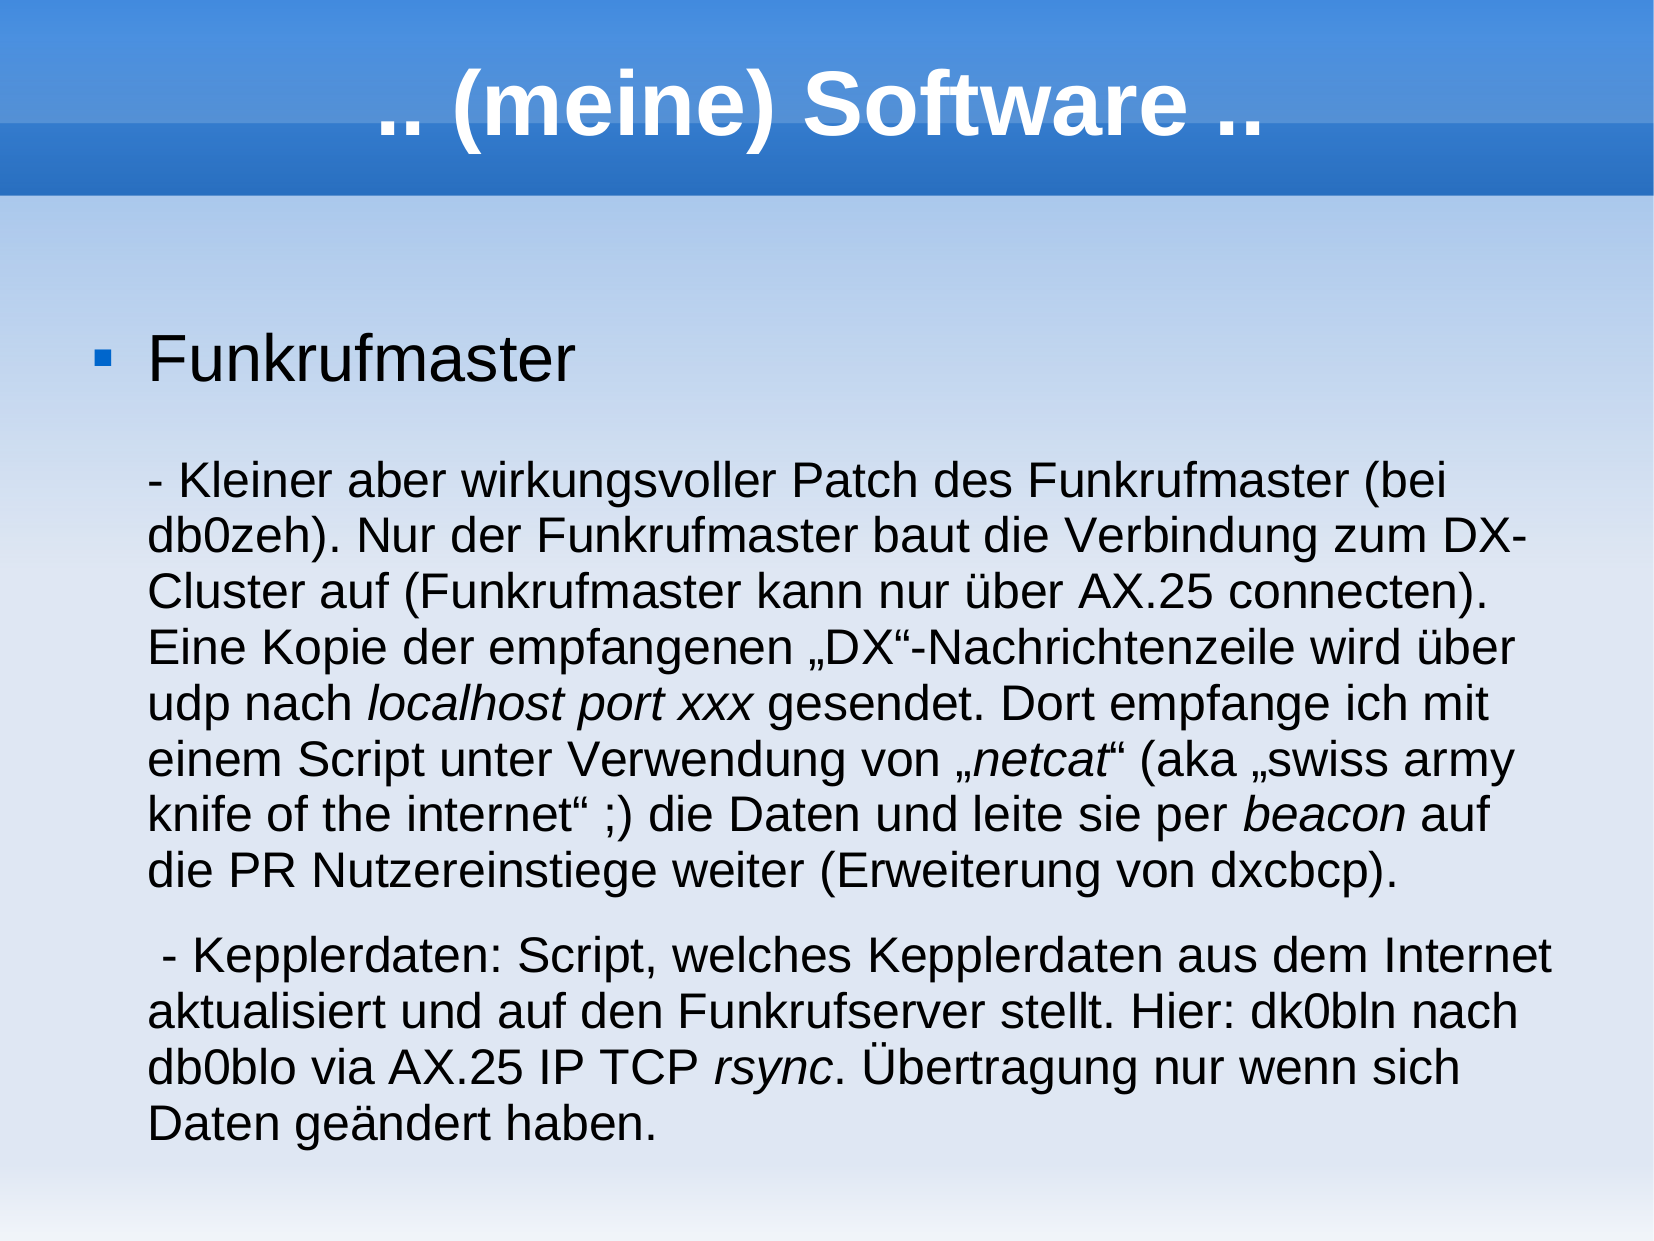

# .. (meine) Software ..
Funkrufmaster
- Kleiner aber wirkungsvoller Patch des Funkrufmaster (bei db0zeh). Nur der Funkrufmaster baut die Verbindung zum DX-Cluster auf (Funkrufmaster kann nur über AX.25 connecten). Eine Kopie der empfangenen „DX“-Nachrichtenzeile wird über udp nach localhost port xxx gesendet. Dort empfange ich mit einem Script unter Verwendung von „netcat“ (aka „swiss army knife of the internet“ ;) die Daten und leite sie per beacon auf die PR Nutzereinstiege weiter (Erweiterung von dxcbcp).
 - Kepplerdaten: Script, welches Kepplerdaten aus dem Internet aktualisiert und auf den Funkrufserver stellt. Hier: dk0bln nach db0blo via AX.25 IP TCP rsync. Übertragung nur wenn sich Daten geändert haben.